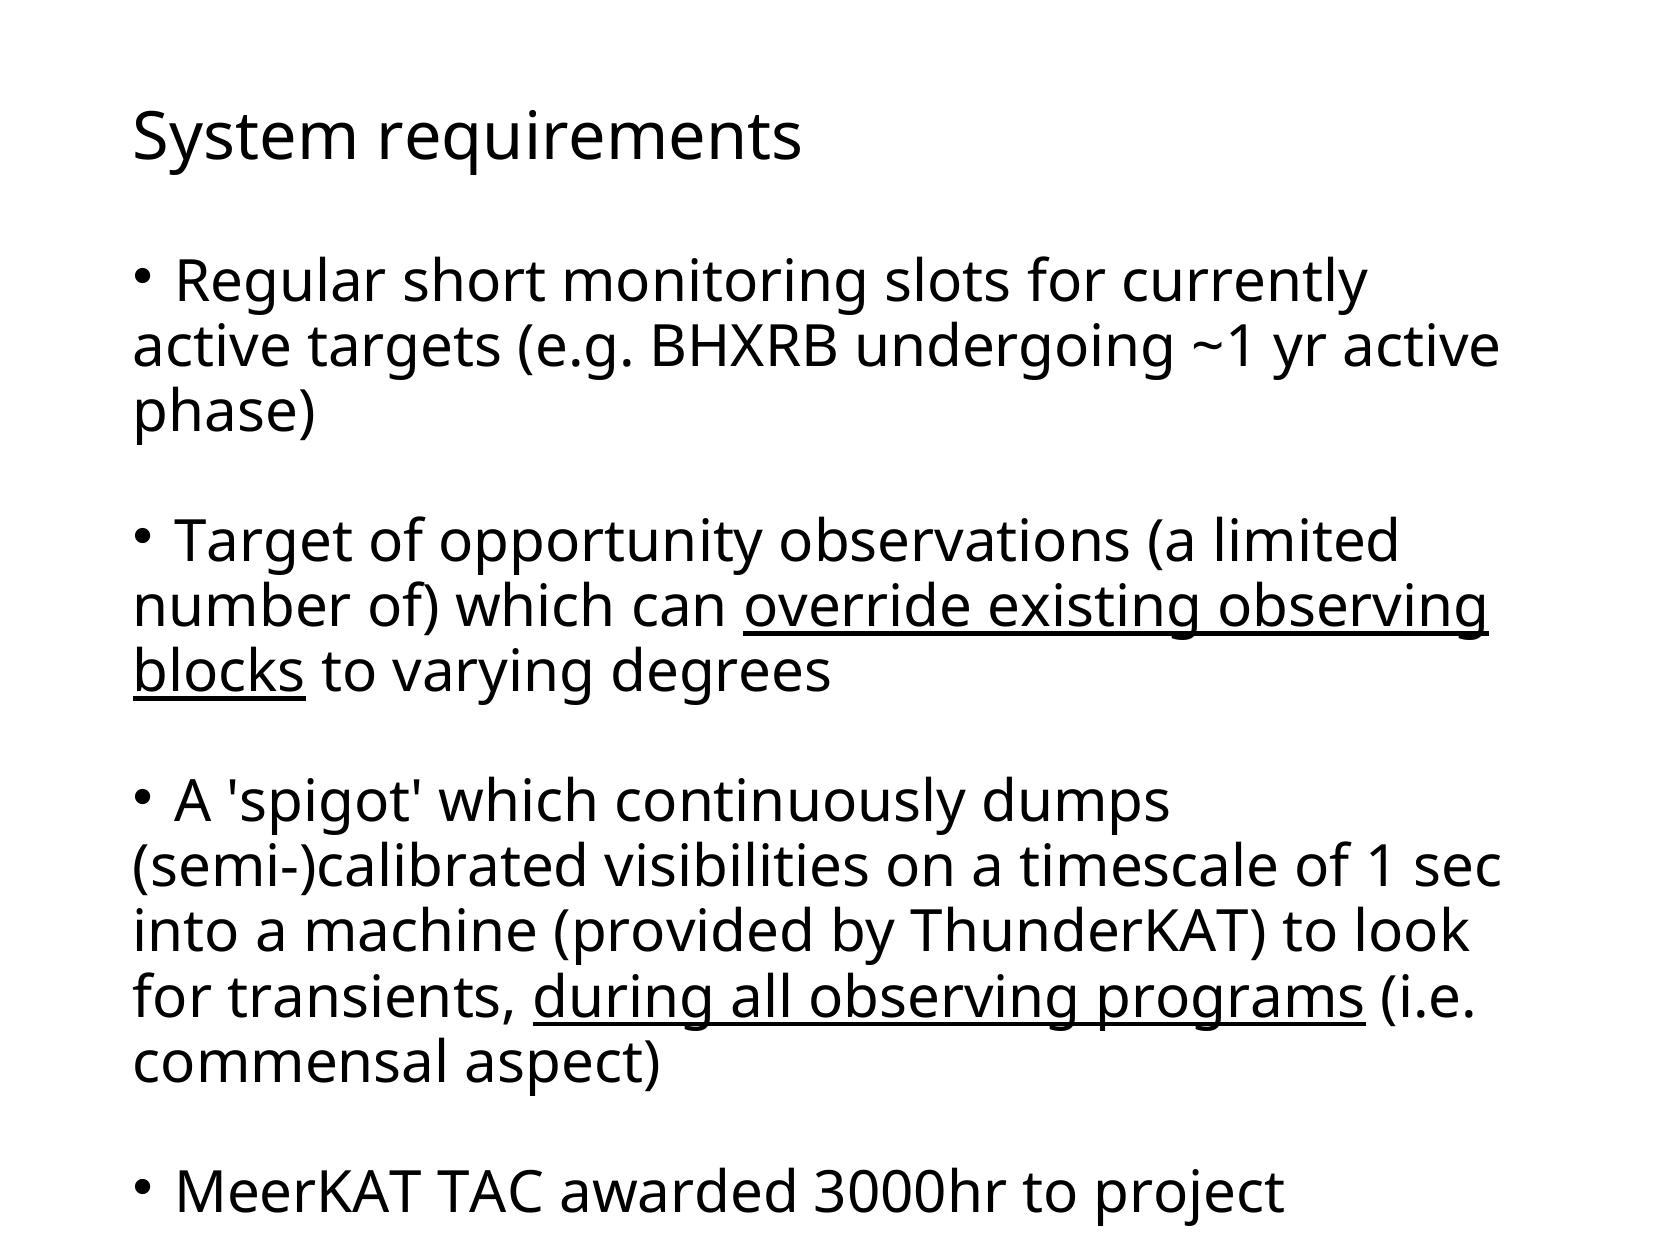

System requirements
 Regular short monitoring slots for currently active targets (e.g. BHXRB undergoing ~1 yr active phase)
 Target of opportunity observations (a limited number of) which can override existing observing blocks to varying degrees
 A 'spigot' which continuously dumps (semi-)calibrated visibilities on a timescale of 1 sec into a machine (provided by ThunderKAT) to look for transients, during all observing programs (i.e. commensal aspect)
 MeerKAT TAC awarded 3000hr to project